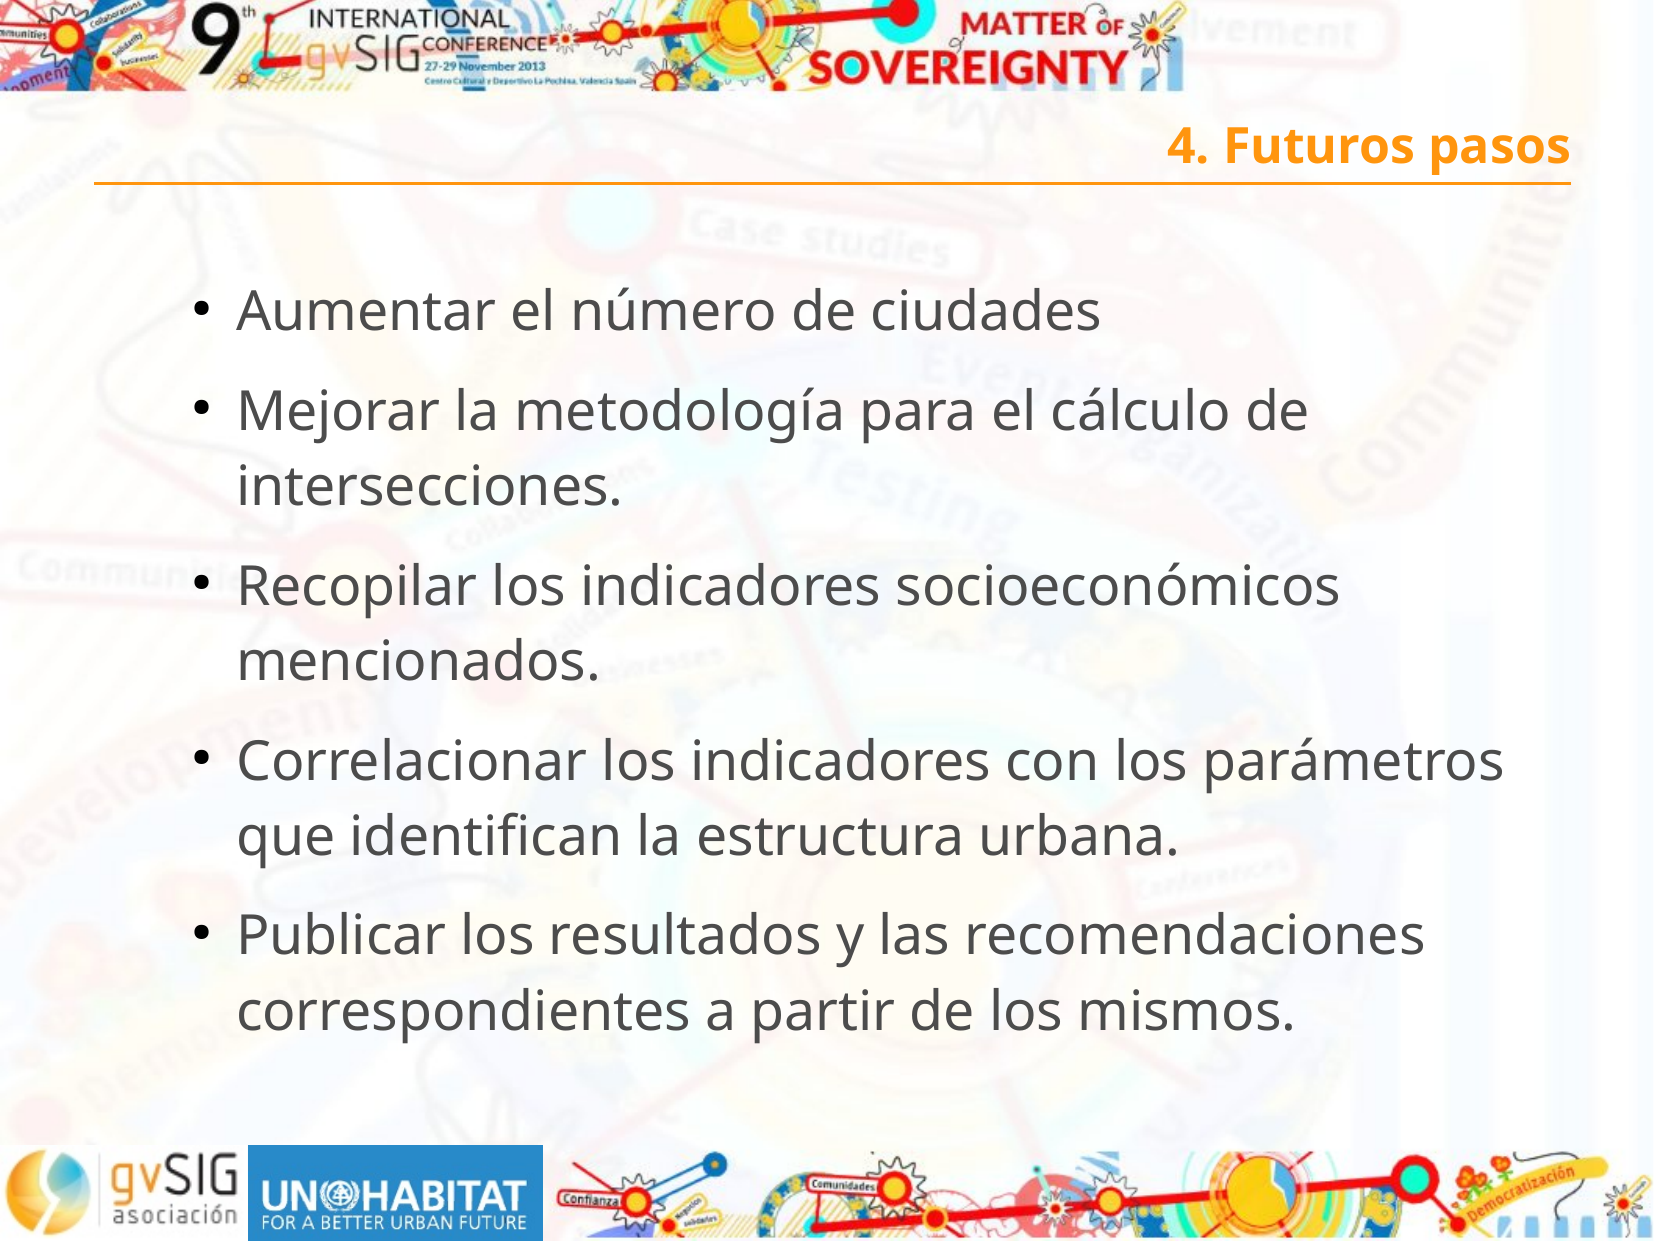

# 4. Futuros pasos
Aumentar el número de ciudades
Mejorar la metodología para el cálculo de intersecciones.
Recopilar los indicadores socioeconómicos mencionados.
Correlacionar los indicadores con los parámetros que identifican la estructura urbana.
Publicar los resultados y las recomendaciones correspondientes a partir de los mismos.